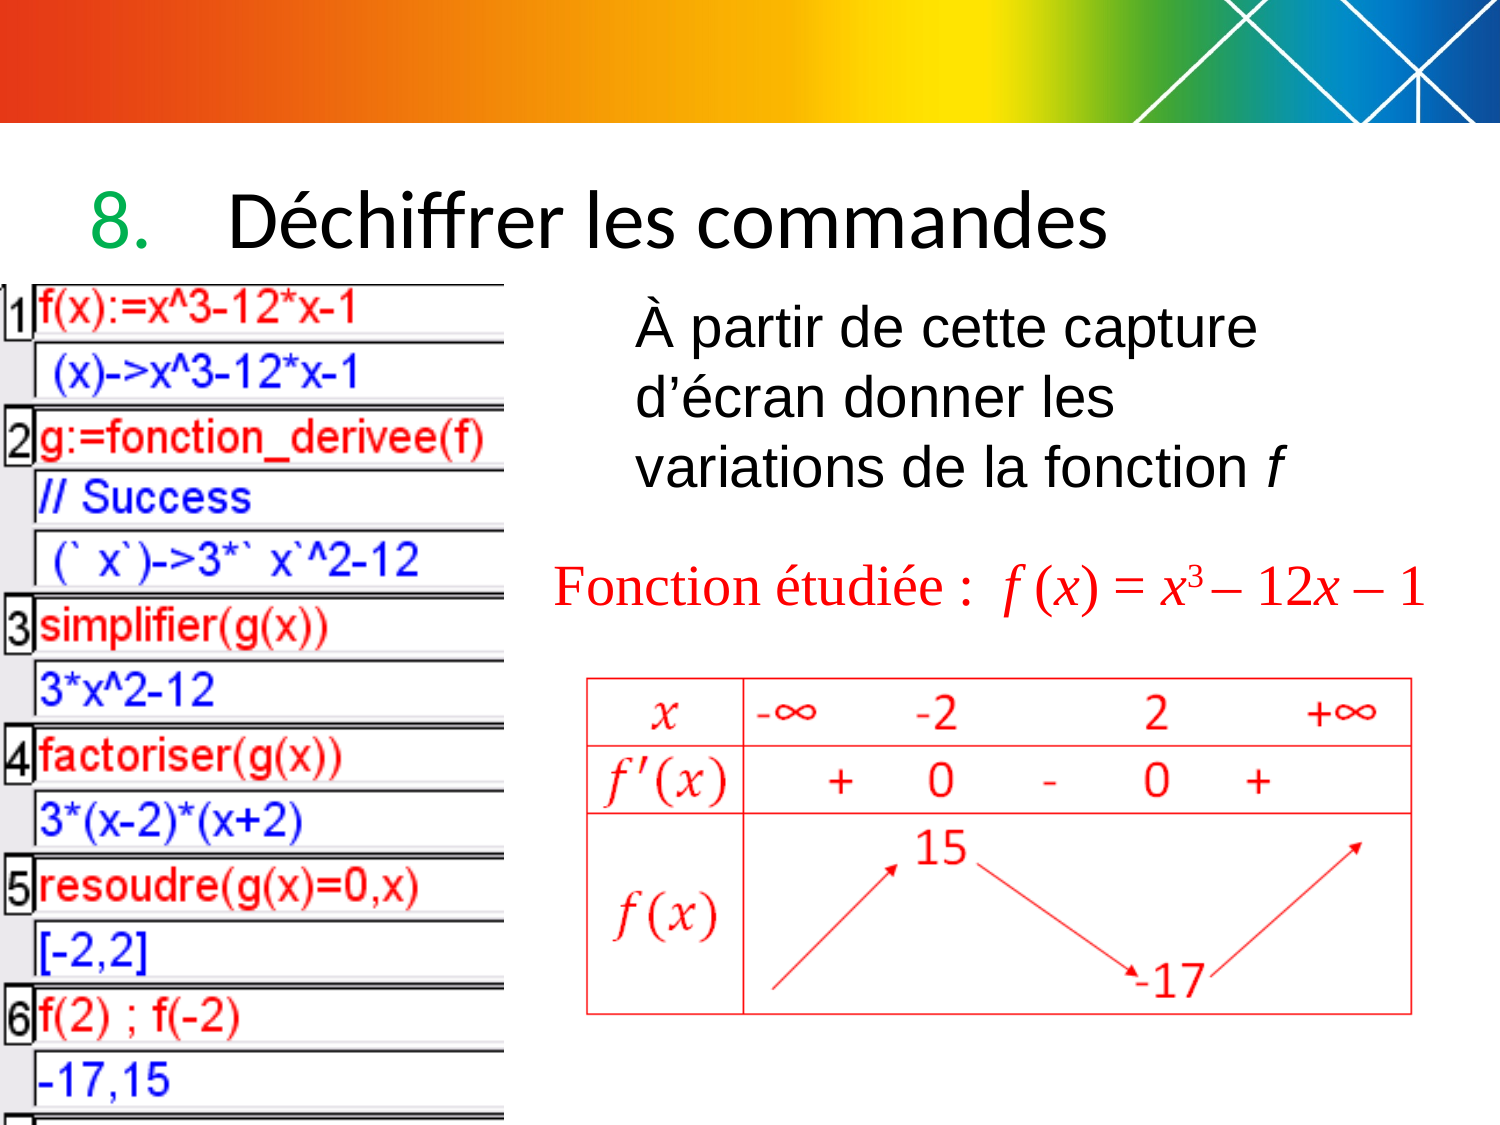

Déchiffrer les commandes
À partir de cette capture d’écran donner les variations de la fonction f
Fonction étudiée : f (x) = x3 – 12x – 1